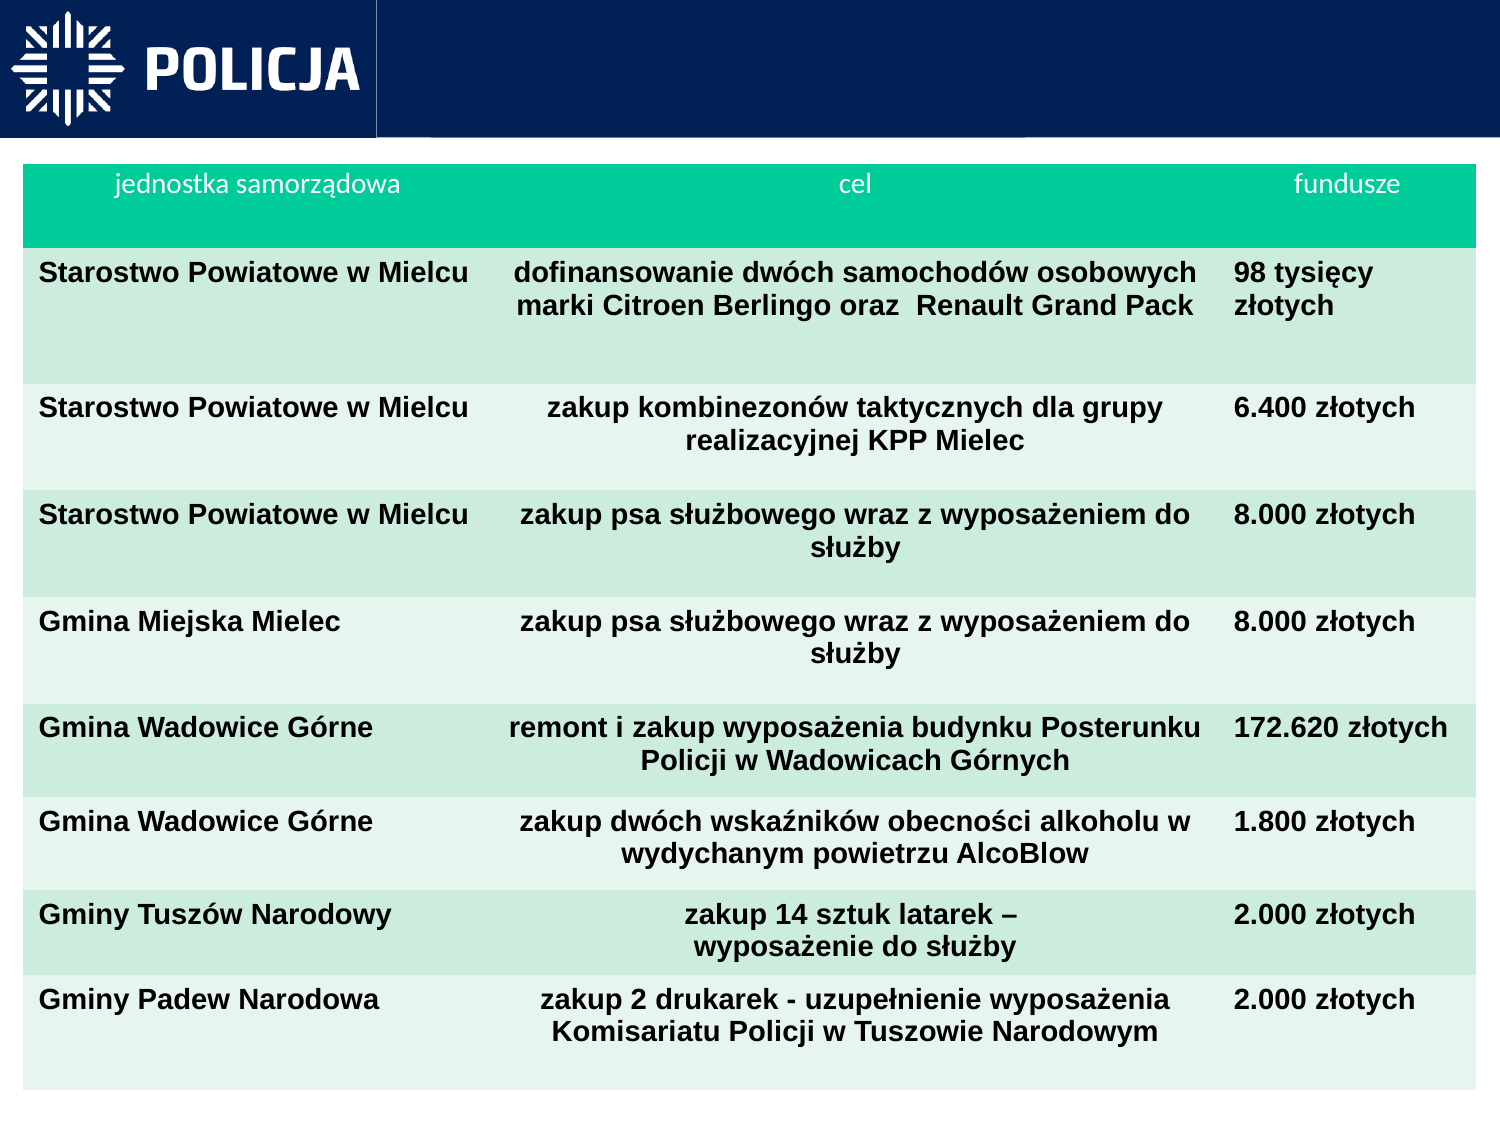

| jednostka samorządowa | cel | fundusze |
| --- | --- | --- |
| Starostwo Powiatowe w Mielcu | dofinansowanie dwóch samochodów osobowych marki Citroen Berlingo oraz Renault Grand Pack | 98 tysięcy złotych |
| Starostwo Powiatowe w Mielcu | zakup kombinezonów taktycznych dla grupy realizacyjnej KPP Mielec | 6.400 złotych |
| Starostwo Powiatowe w Mielcu | zakup psa służbowego wraz z wyposażeniem do służby | 8.000 złotych |
| Gmina Miejska Mielec | zakup psa służbowego wraz z wyposażeniem do służby | 8.000 złotych |
| Gmina Wadowice Górne | remont i zakup wyposażenia budynku Posterunku Policji w Wadowicach Górnych | 172.620 złotych |
| Gmina Wadowice Górne | zakup dwóch wskaźników obecności alkoholu w wydychanym powietrzu AlcoBlow | 1.800 złotych |
| Gminy Tuszów Narodowy | zakup 14 sztuk latarek – wyposażenie do służby | 2.000 złotych |
| Gminy Padew Narodowa | zakup 2 drukarek - uzupełnienie wyposażenia Komisariatu Policji w Tuszowie Narodowym | 2.000 złotych |